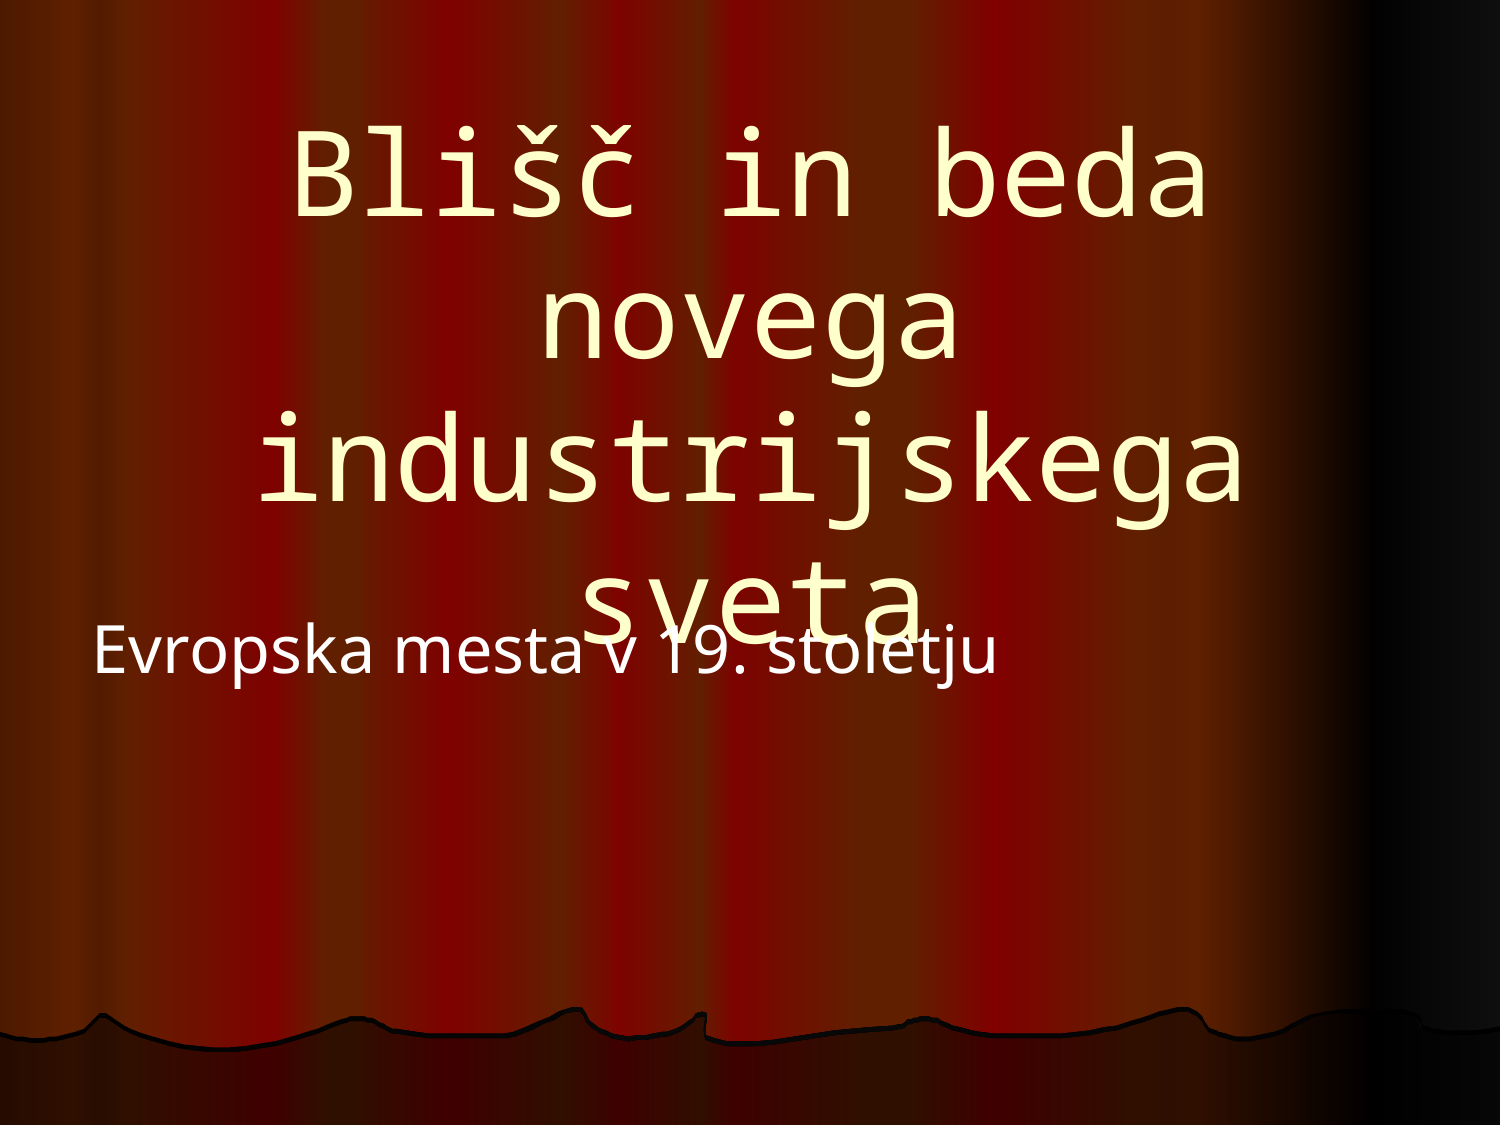

# Blišč in beda novega industrijskega sveta
Evropska mesta v 19. stoletju